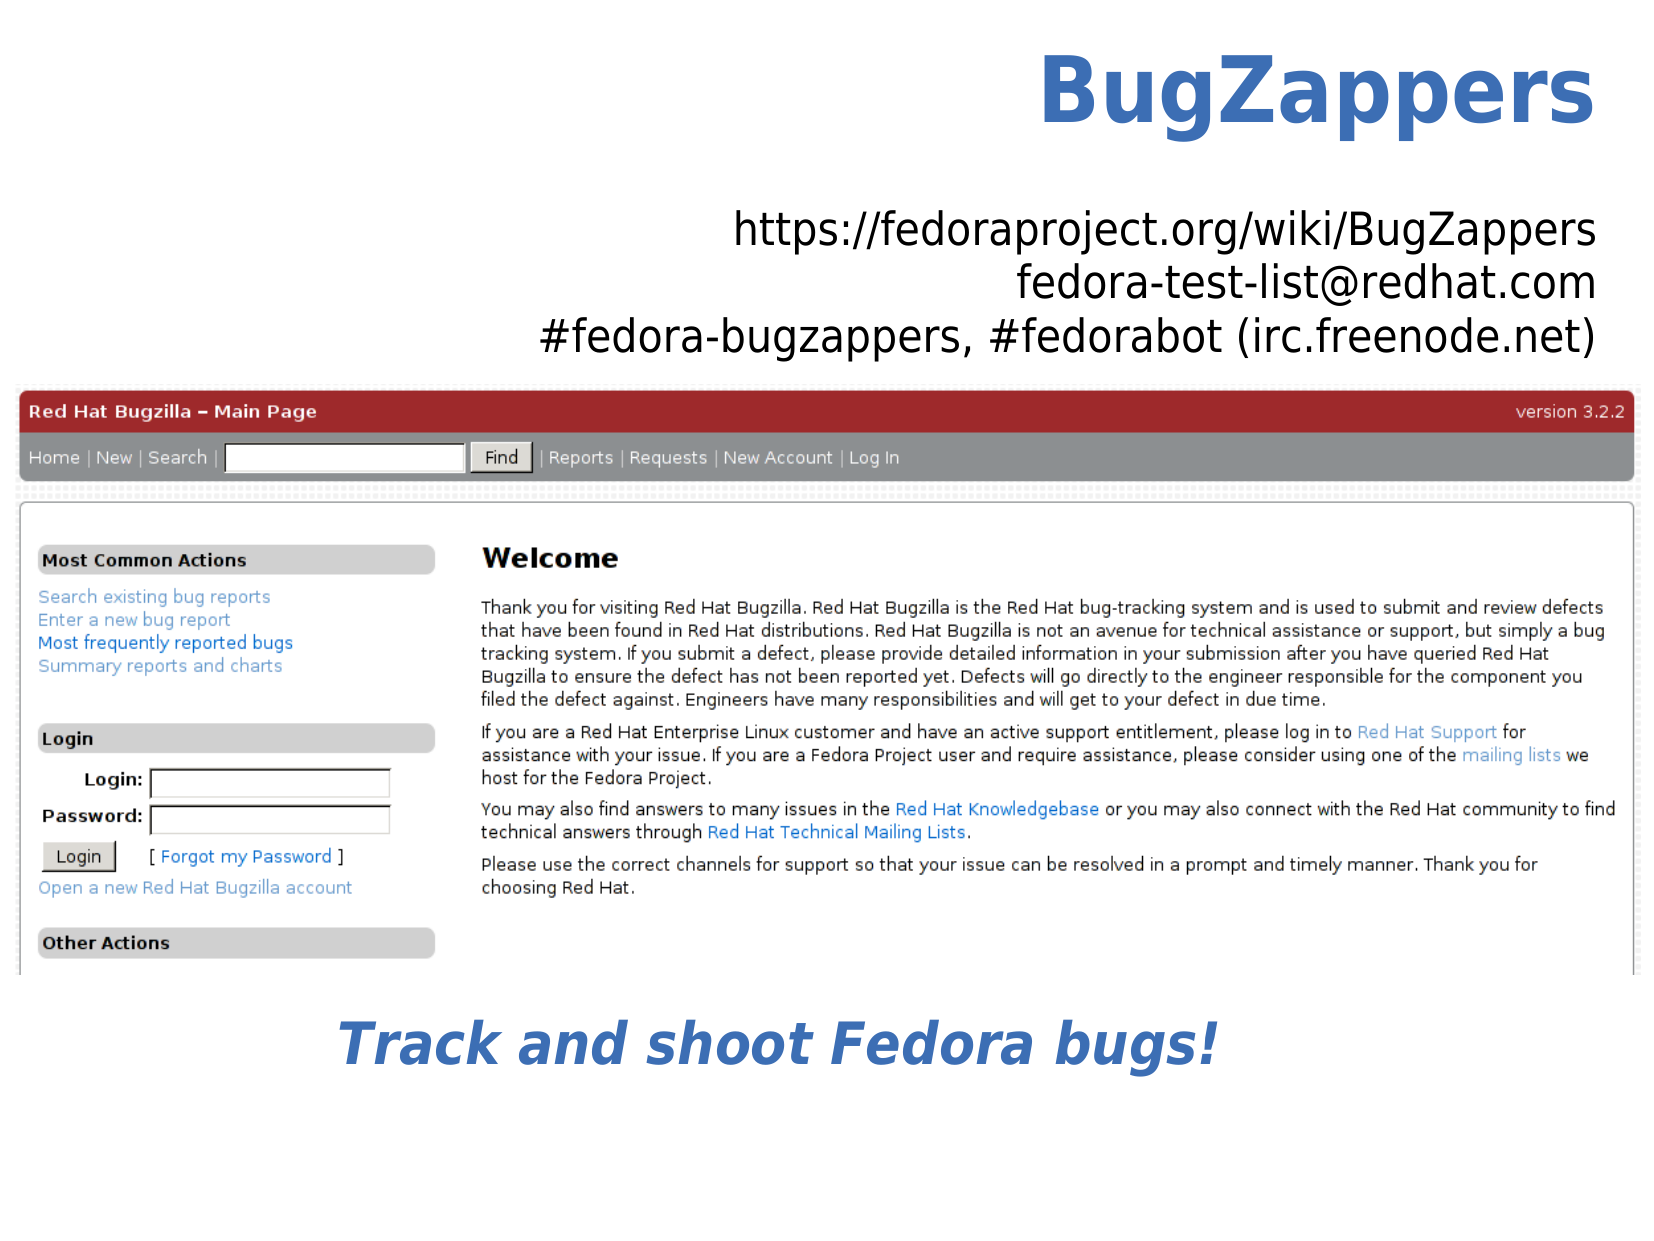

BugZappers
https://fedoraproject.org/wiki/BugZappers
fedora-test-list@redhat.com
#fedora-bugzappers, #fedorabot (irc.freenode.net)
Track and shoot Fedora bugs!